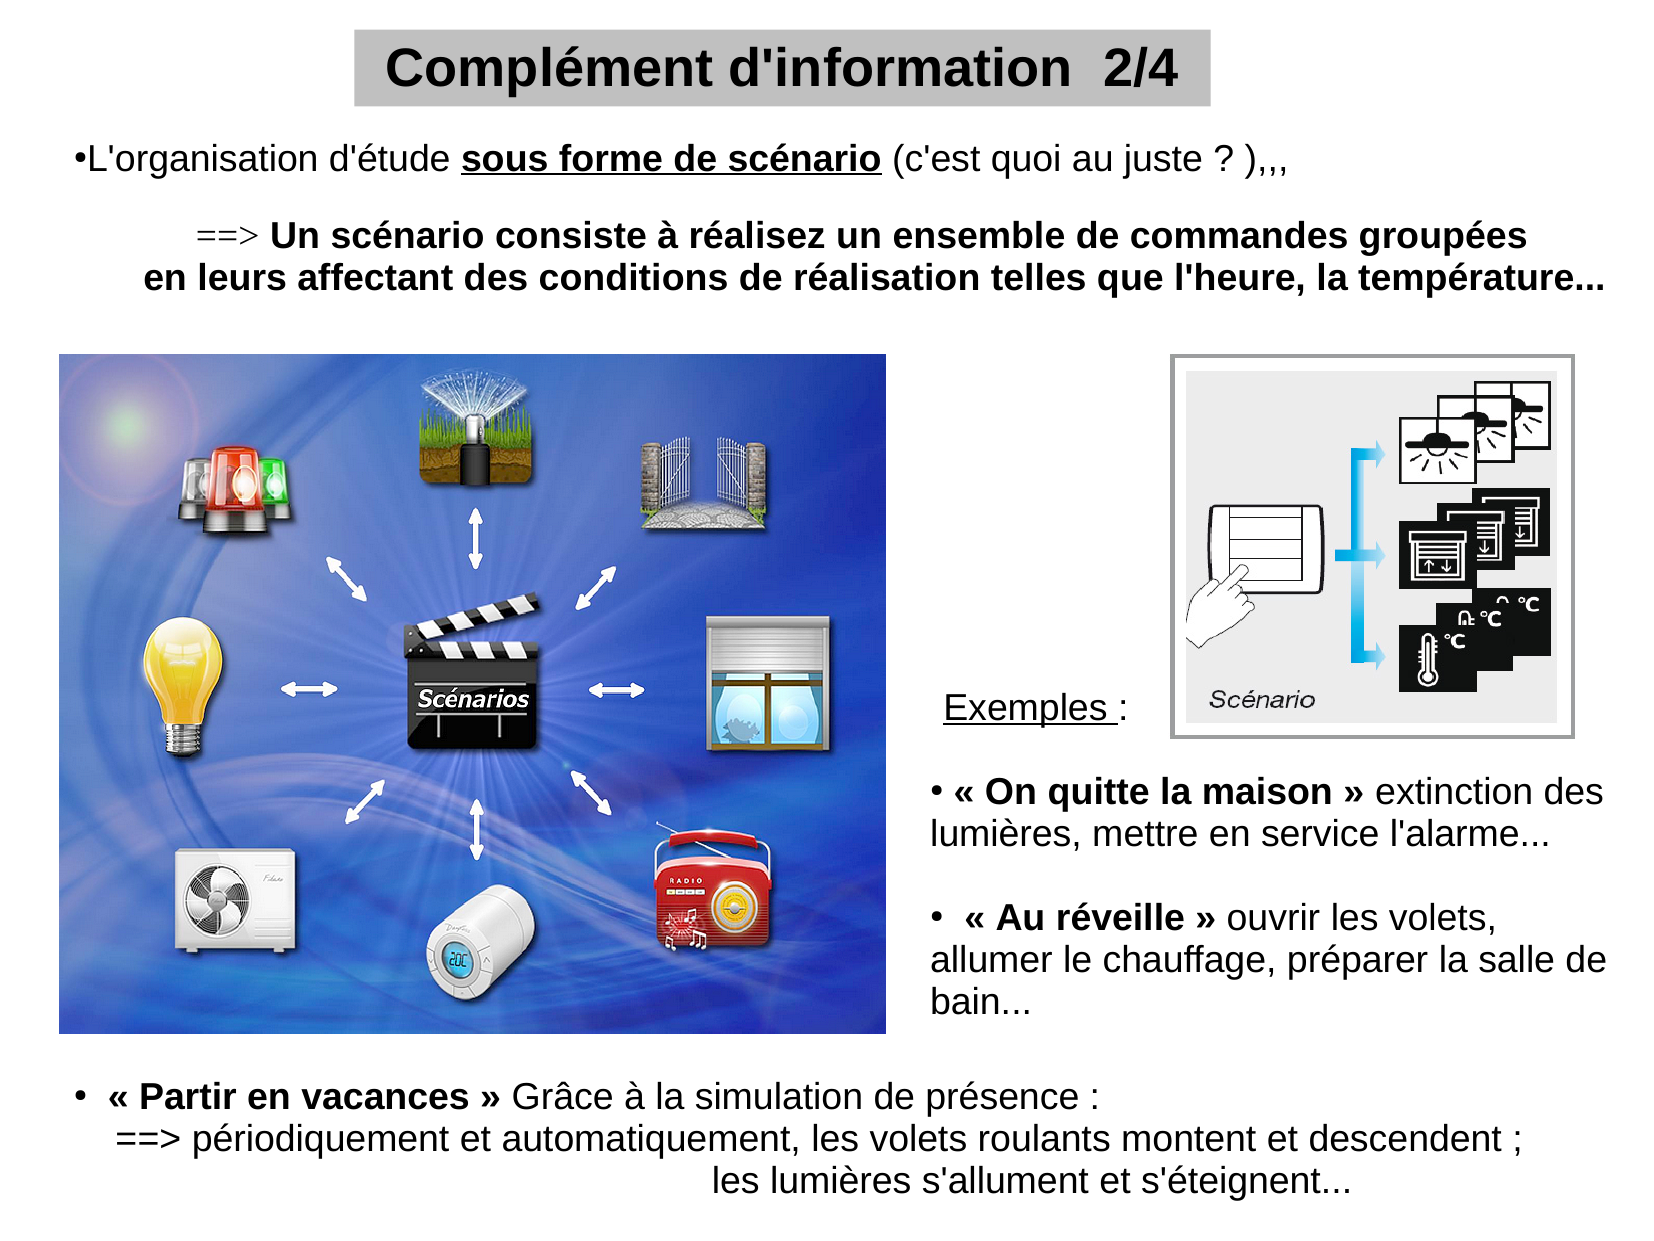

Complément d'information 2/4
L'organisation d'étude sous forme de scénario (c'est quoi au juste ? ),,,
 ==> Un scénario consiste à réalisez un ensemble de commandes groupées
 en leurs affectant des conditions de réalisation telles que l'heure, la température...
Exemples :
 « On quitte la maison » extinction des lumières, mettre en service l'alarme...
 « Au réveille » ouvrir les volets, 	 allumer le chauffage, préparer la salle de bain...
 « Partir en vacances » Grâce à la simulation de présence :
 ==> périodiquement et automatiquement, les volets roulants montent et descendent ;
 les lumières s'allument et s'éteignent...